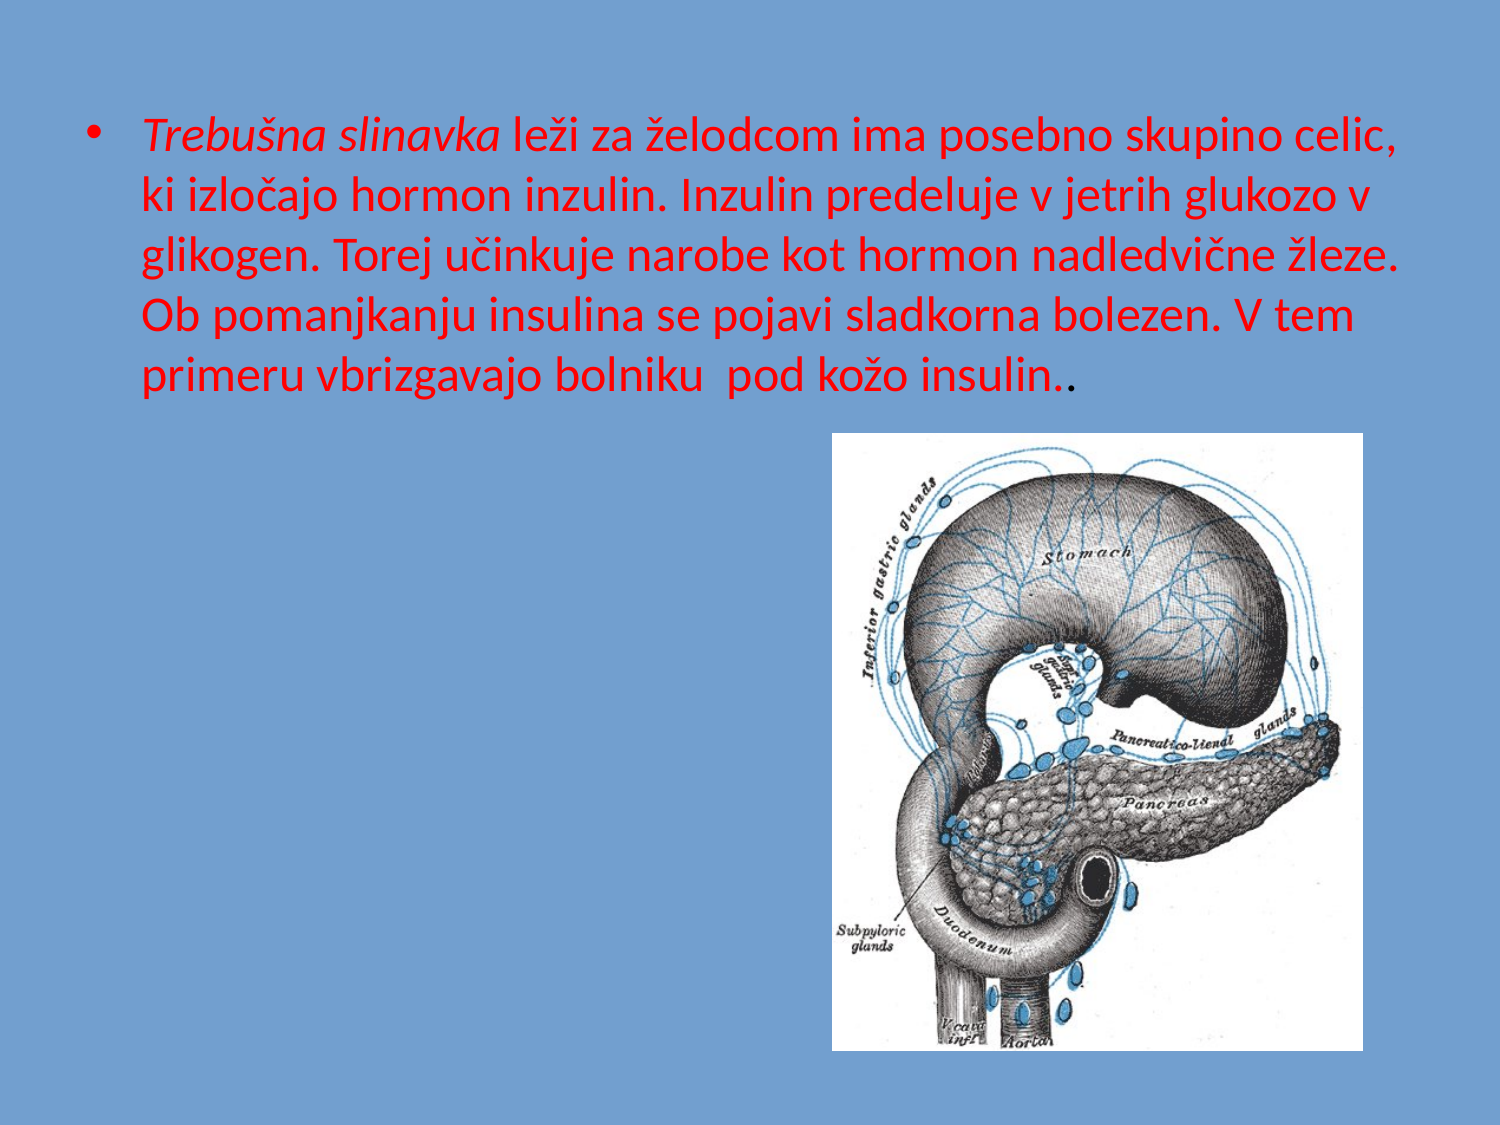

# Trebušna slinavka leži za želodcom ima posebno skupino celic, ki izločajo hormon inzulin. Inzulin predeluje v jetrih glukozo v glikogen. Torej učinkuje narobe kot hormon nadledvične žleze. Ob pomanjkanju insulina se pojavi sladkorna bolezen. V tem primeru vbrizgavajo bolniku pod kožo insulin..